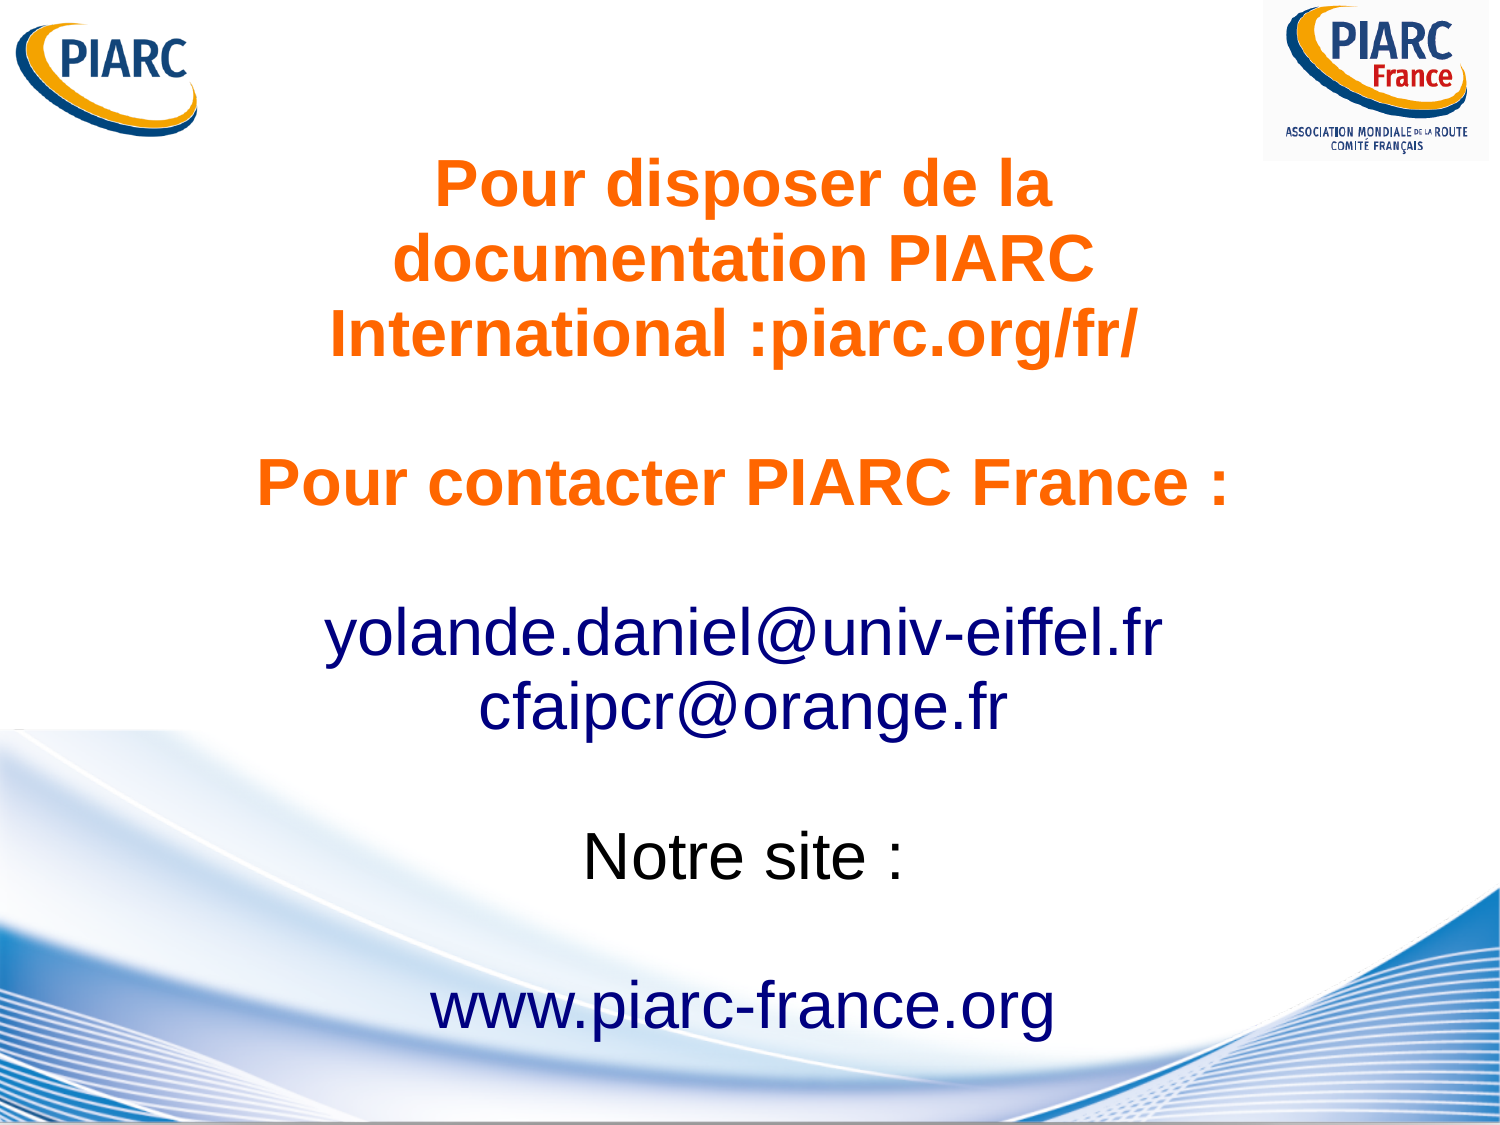

# Pour disposer de la documentation PIARC International :piarc.org/fr/
Pour contacter PIARC France :
yolande.daniel@univ-eiffel.fr
cfaipcr@orange.fr
Notre site :
www.piarc-france.org